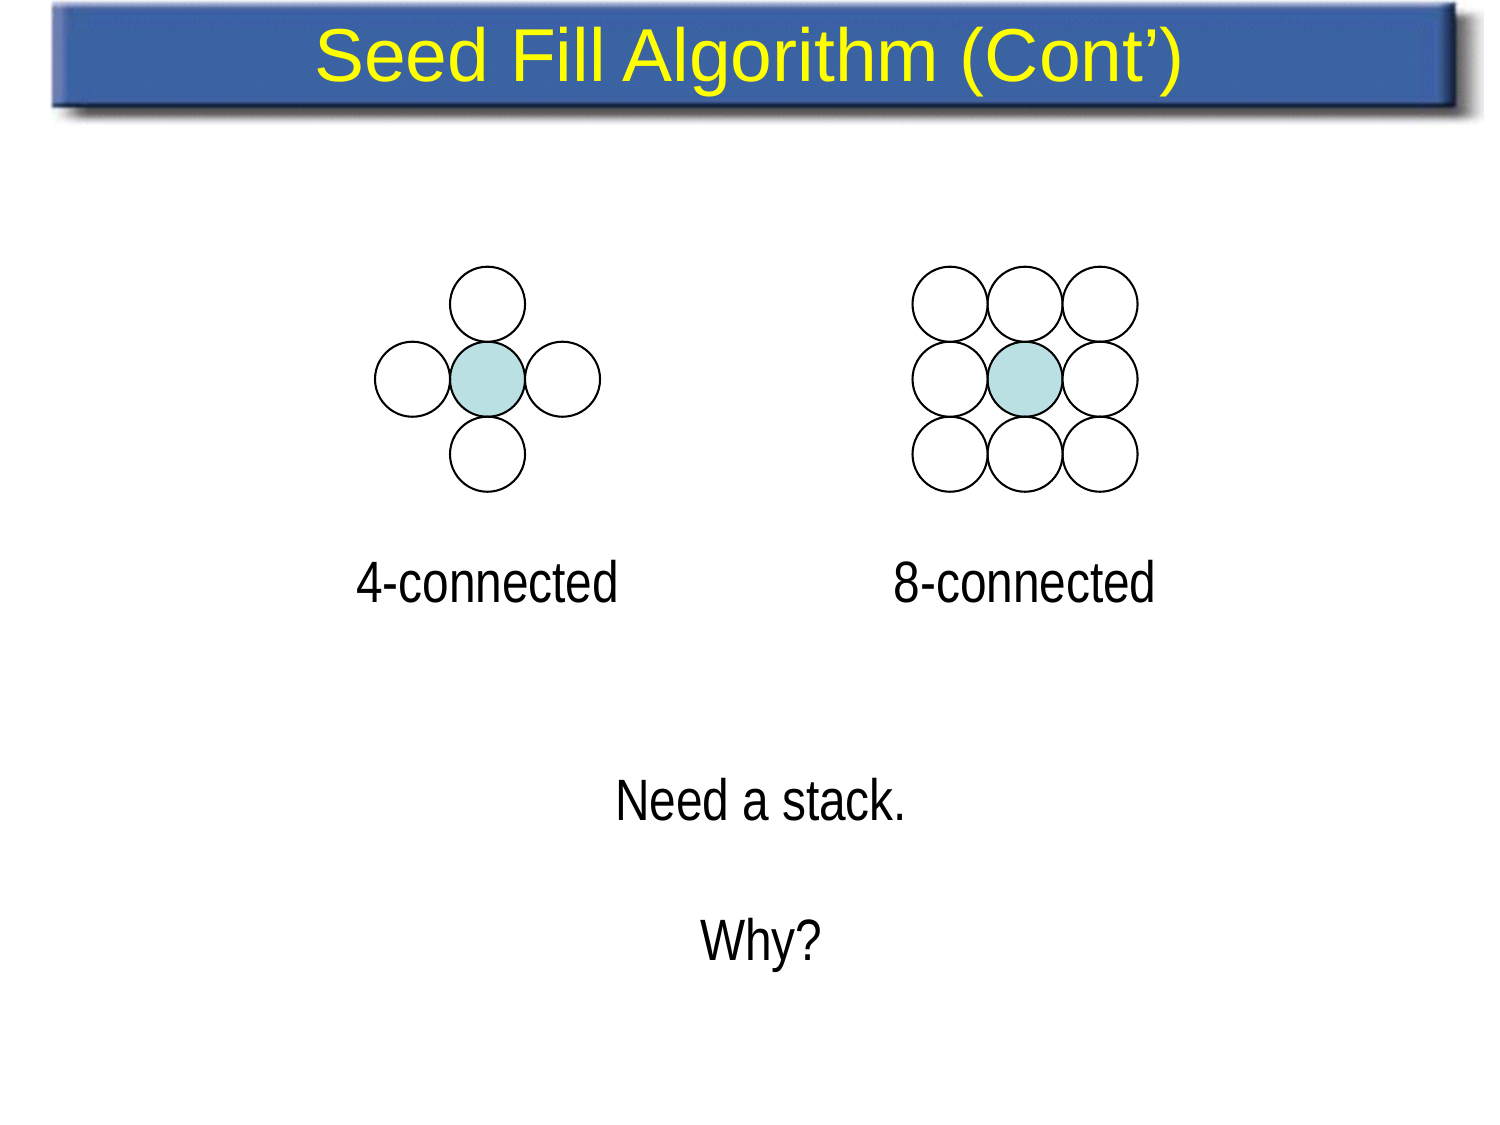

# Seed Fill Algorithm (Cont’)
4-connected
8-connected
Need a stack.
Why?